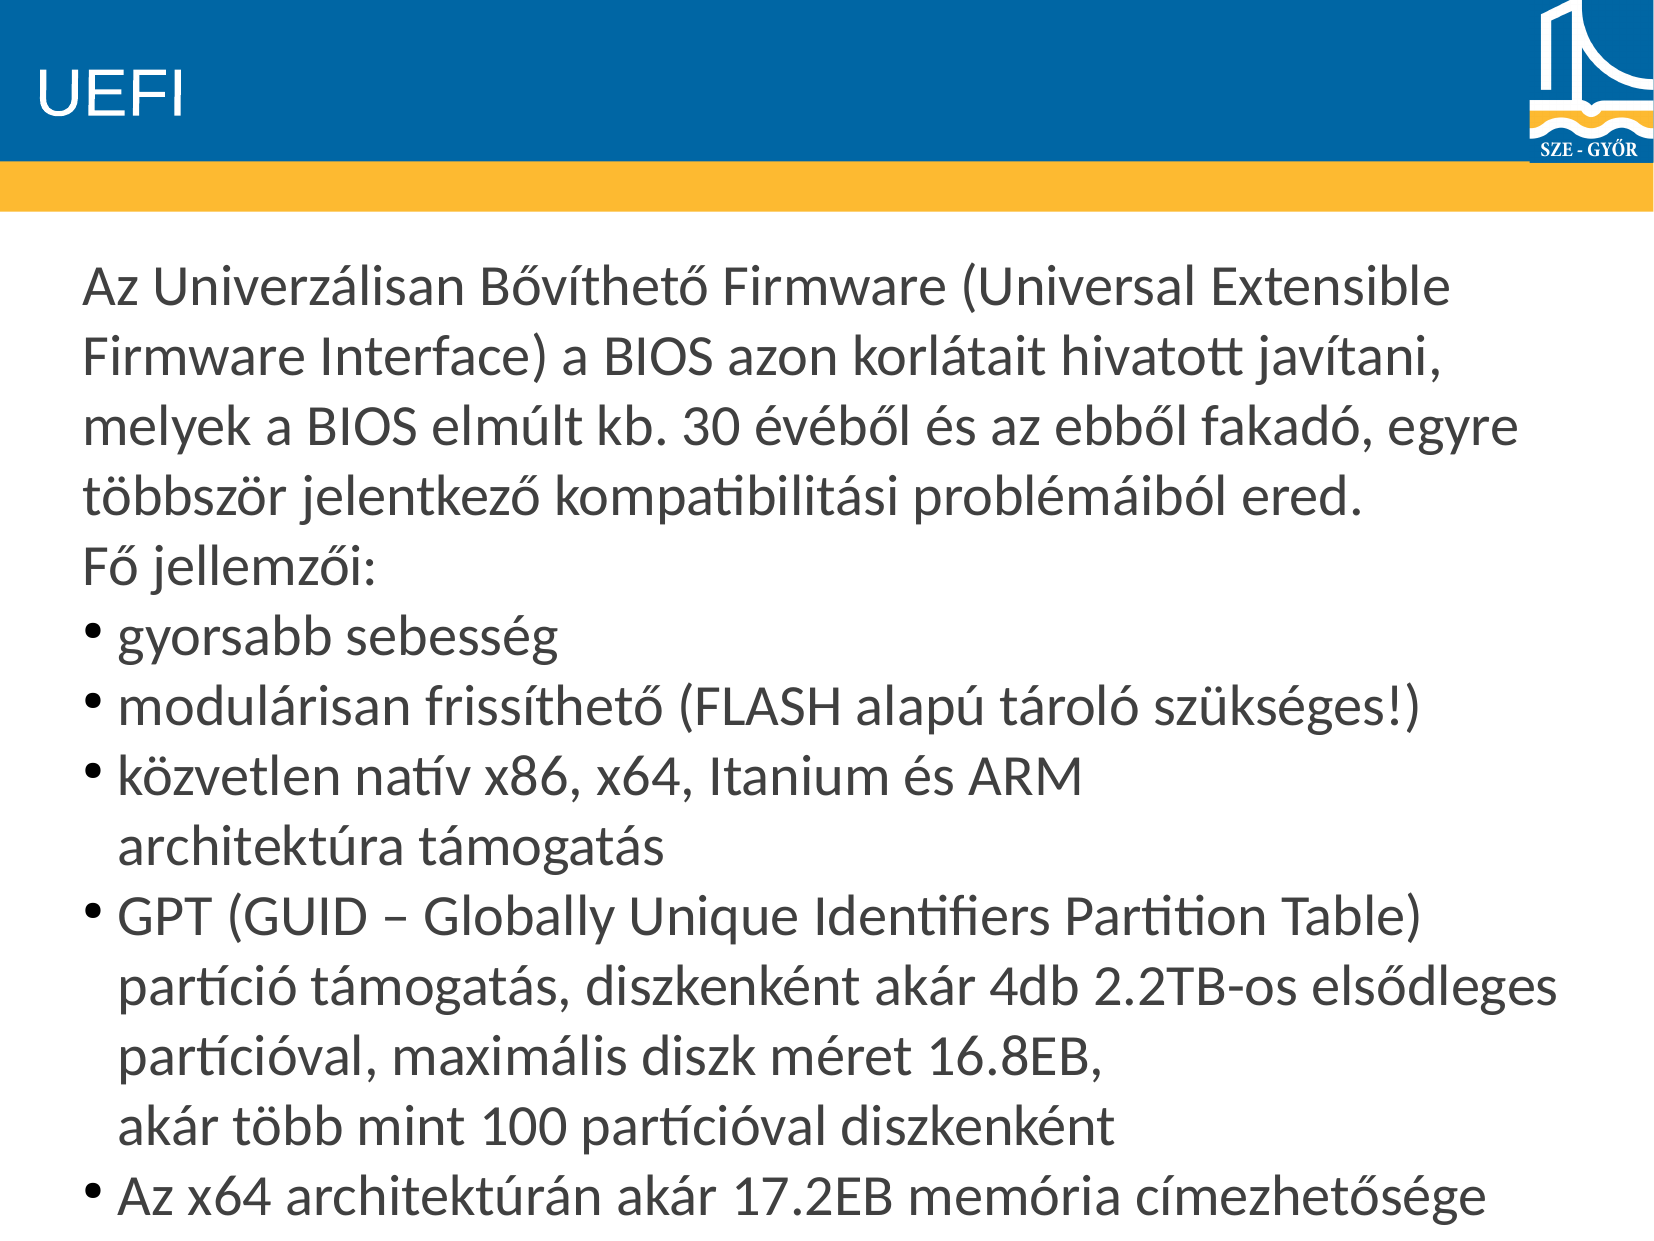

UEFI
Az Univerzálisan Bővíthető Firmware (Universal Extensible Firmware Interface) a BIOS azon korlátait hivatott javítani, melyek a BIOS elmúlt kb. 30 évéből és az ebből fakadó, egyre többször jelentkező kompatibilitási problémáiból ered.
Fő jellemzői:
gyorsabb sebesség
modulárisan frissíthető (FLASH alapú tároló szükséges!)
közvetlen natív x86, x64, Itanium és ARM
architektúra támogatás
GPT (GUID – Globally Unique Identifiers Partition Table) partíció támogatás, diszkenként akár 4db 2.2TB-os elsődleges partícióval, maximális diszk méret 16.8EB,
akár több mint 100 partícióval diszkenként
Az x64 architektúrán akár 17.2EB memória címezhetősége
Rootkit védelem